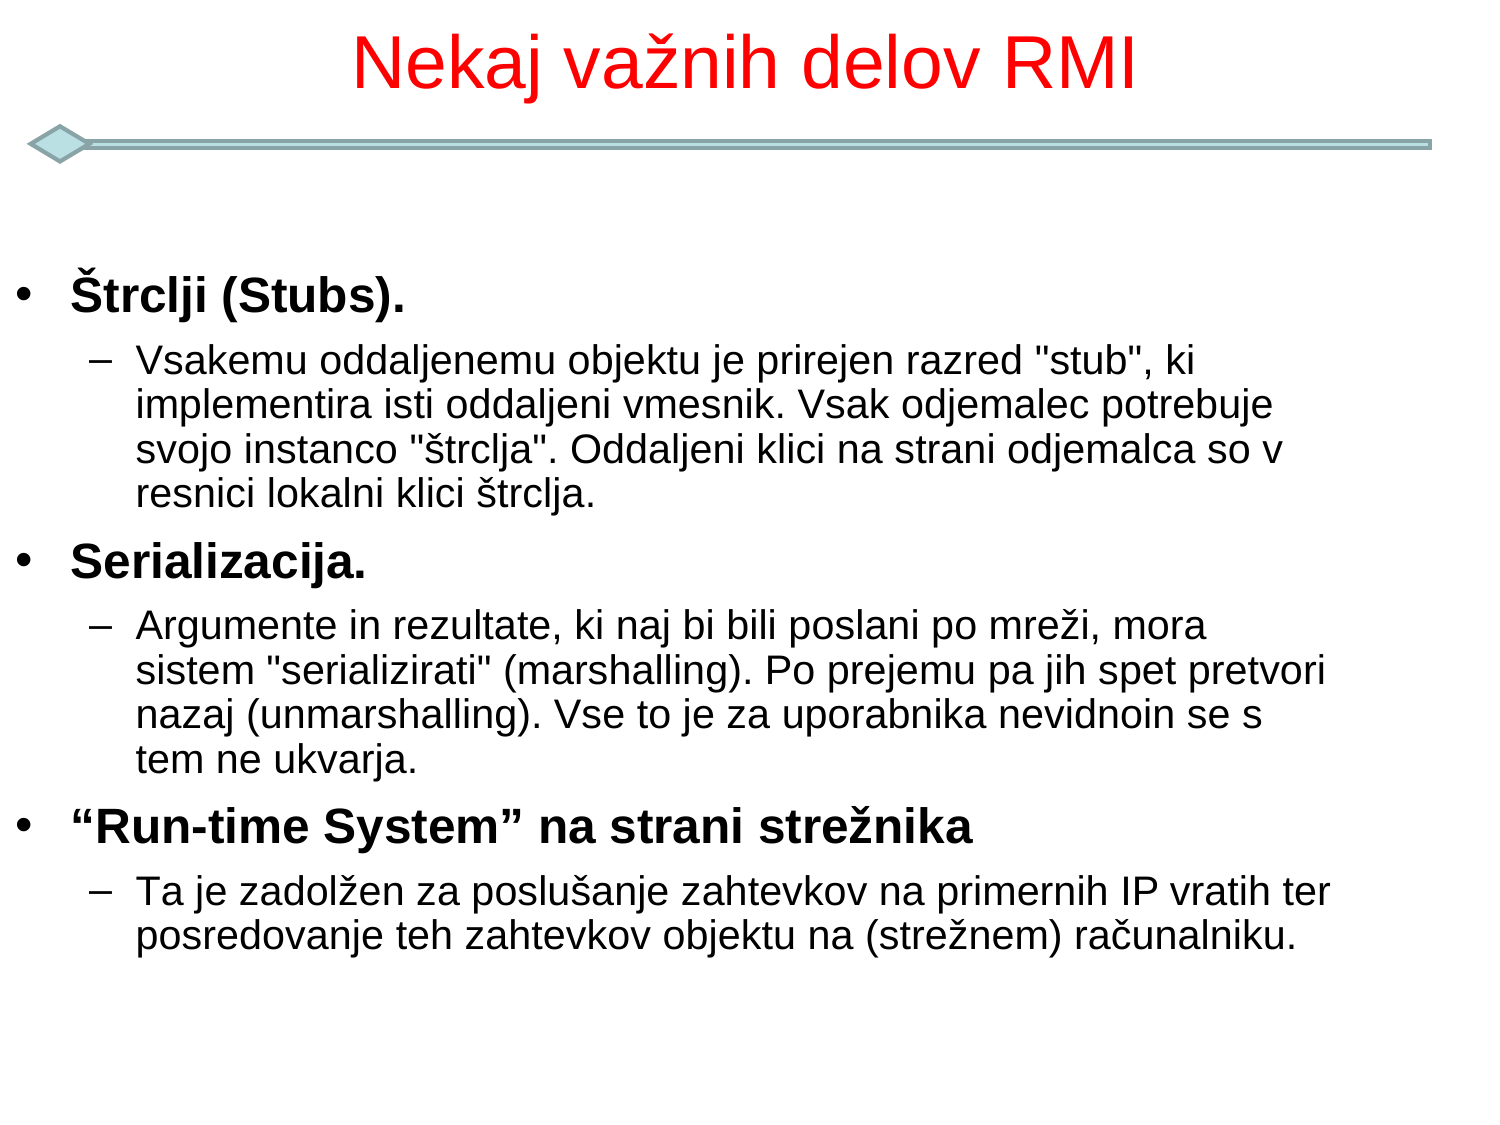

# Nekaj važnih delov RMI
Štrclji (Stubs).
Vsakemu oddaljenemu objektu je prirejen razred "stub", ki implementira isti oddaljeni vmesnik. Vsak odjemalec potrebuje svojo instanco "štrclja". Oddaljeni klici na strani odjemalca so v resnici lokalni klici štrclja.
Serializacija.
Argumente in rezultate, ki naj bi bili poslani po mreži, mora sistem "serializirati" (marshalling). Po prejemu pa jih spet pretvori nazaj (unmarshalling). Vse to je za uporabnika nevidnoin se s tem ne ukvarja.
“Run-time System” na strani strežnika
Ta je zadolžen za poslušanje zahtevkov na primernih IP vratih ter posredovanje teh zahtevkov objektu na (strežnem) računalniku.